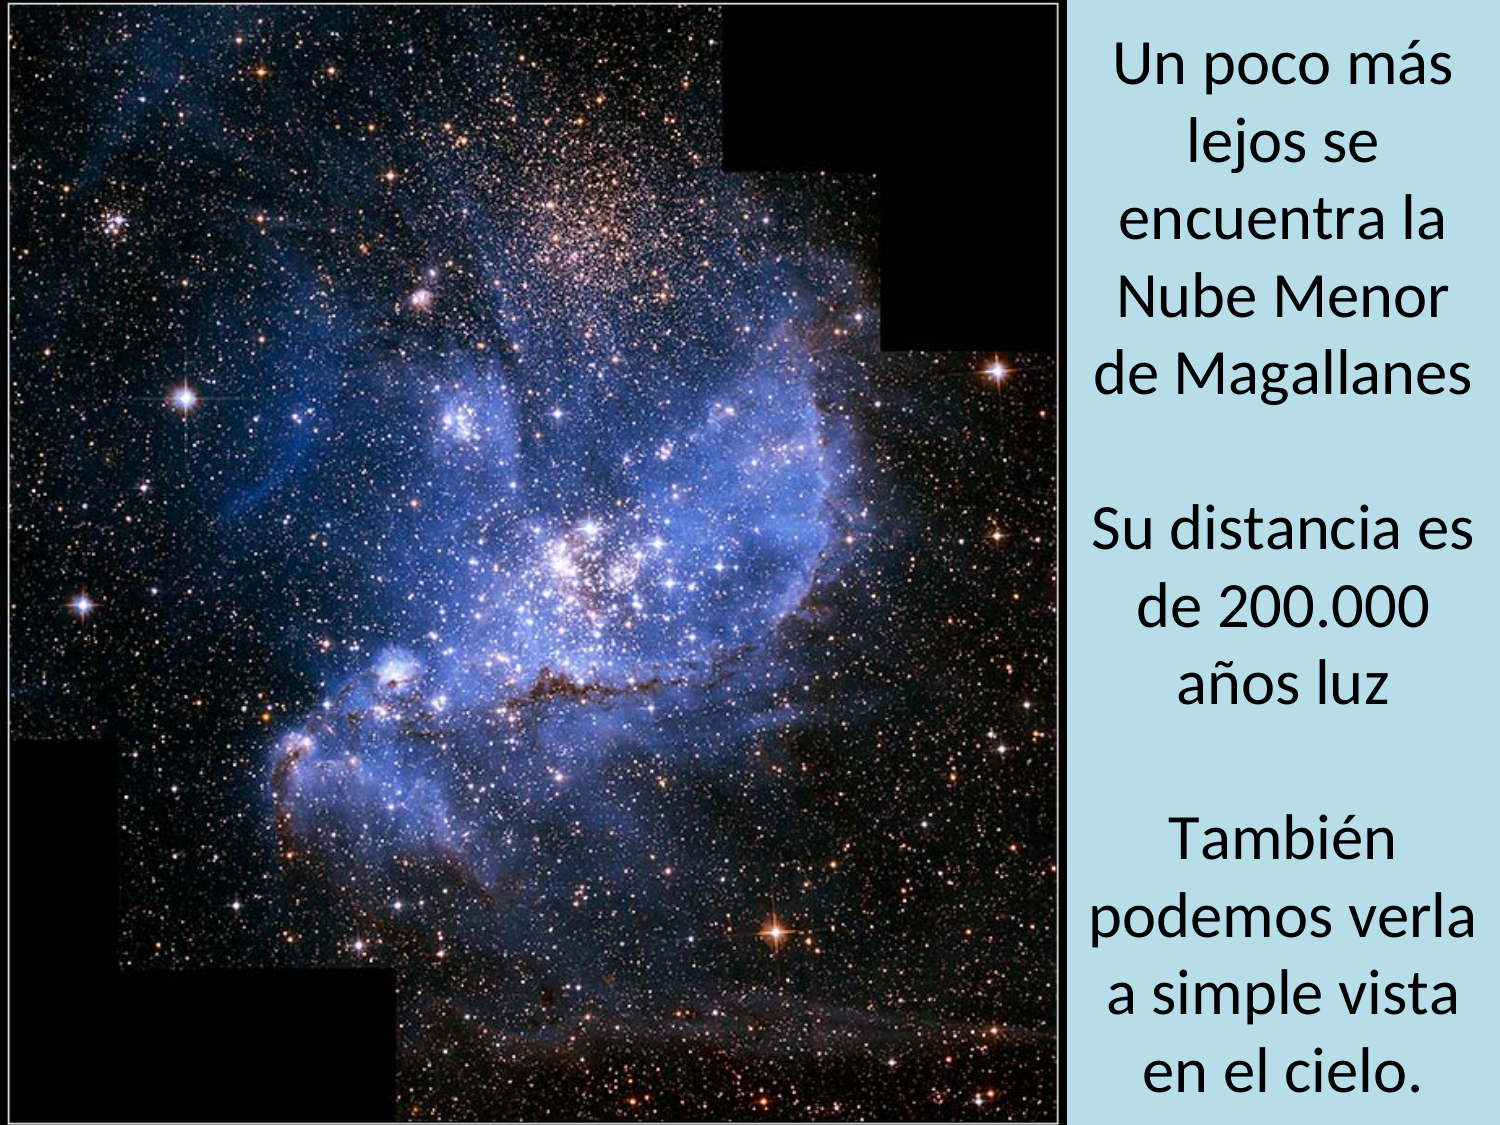

# Un poco más lejos se encuentra la Nube Menor de Magallanes Su distancia es de 200.000 años luz También podemos verla a simple vista en el cielo.